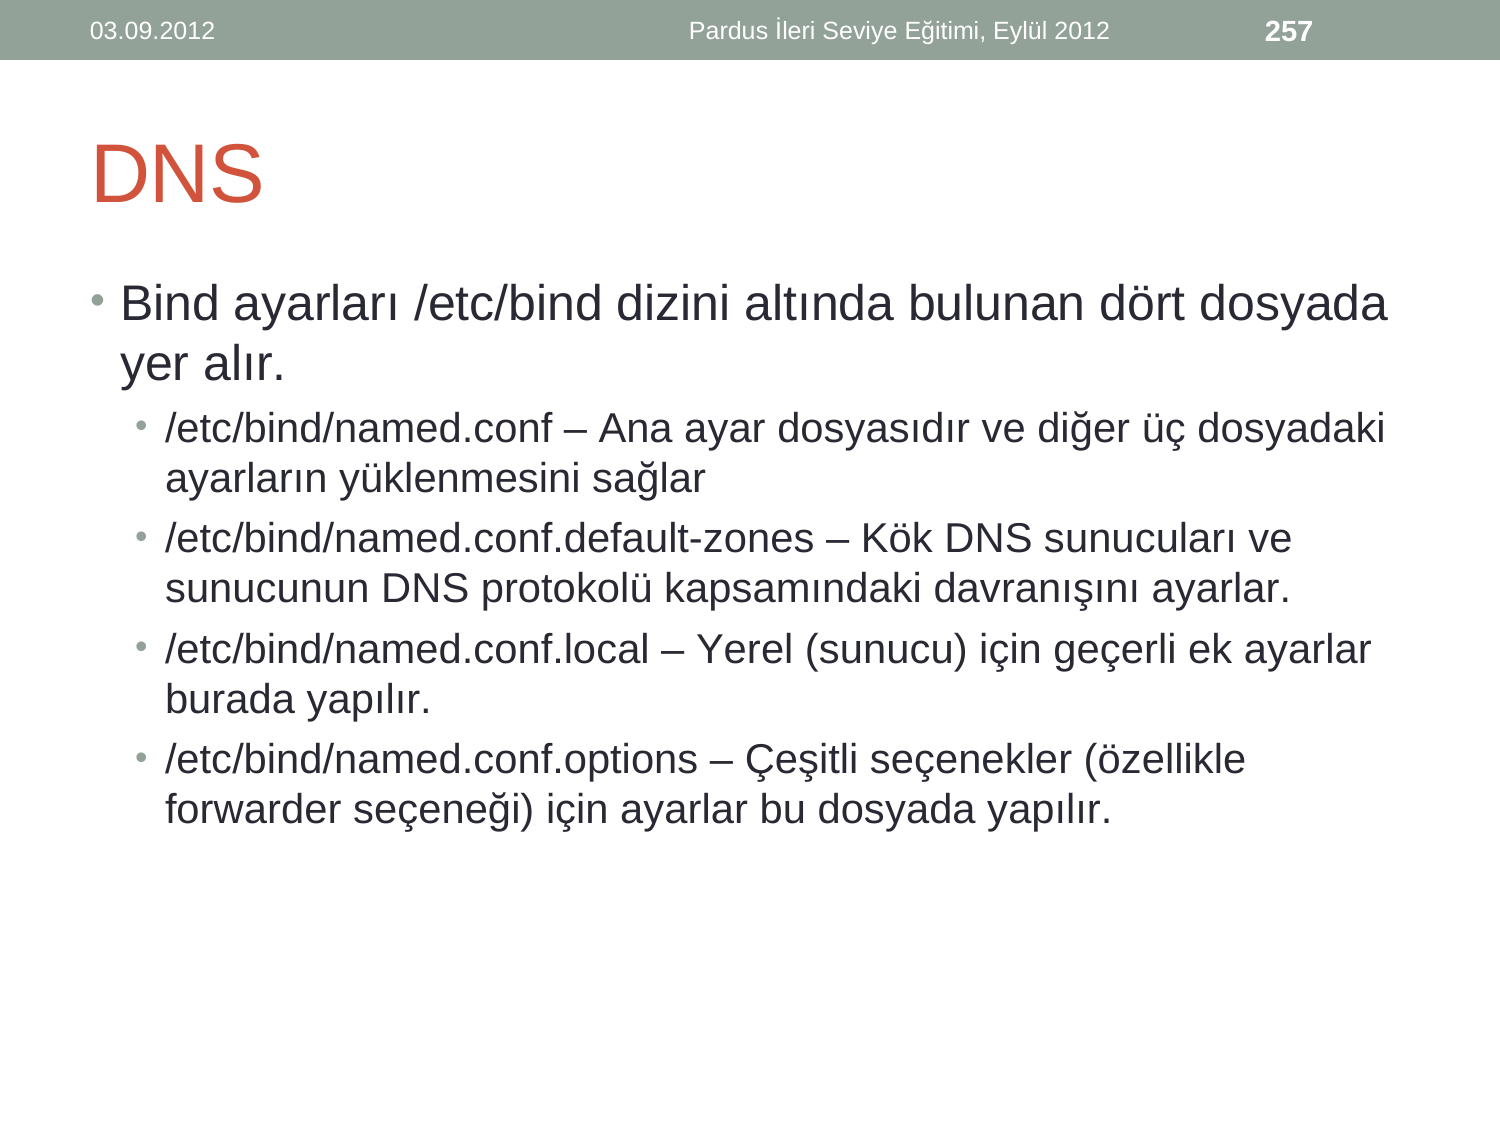

03.09.2012
Pardus İleri Seviye Eğitimi, Eylül 2012
# DNS
Bind ayarları /etc/bind dizini altında bulunan dört dosyada yer alır.
/etc/bind/named.conf – Ana ayar dosyasıdır ve diğer üç dosyadaki ayarların yüklenmesini sağlar
/etc/bind/named.conf.default-zones – Kök DNS sunucuları ve sunucunun DNS protokolü kapsamındaki davranışını ayarlar.
/etc/bind/named.conf.local – Yerel (sunucu) için geçerli ek ayarlar burada yapılır.
/etc/bind/named.conf.options – Çeşitli seçenekler (özellikle forwarder seçeneği) için ayarlar bu dosyada yapılır.